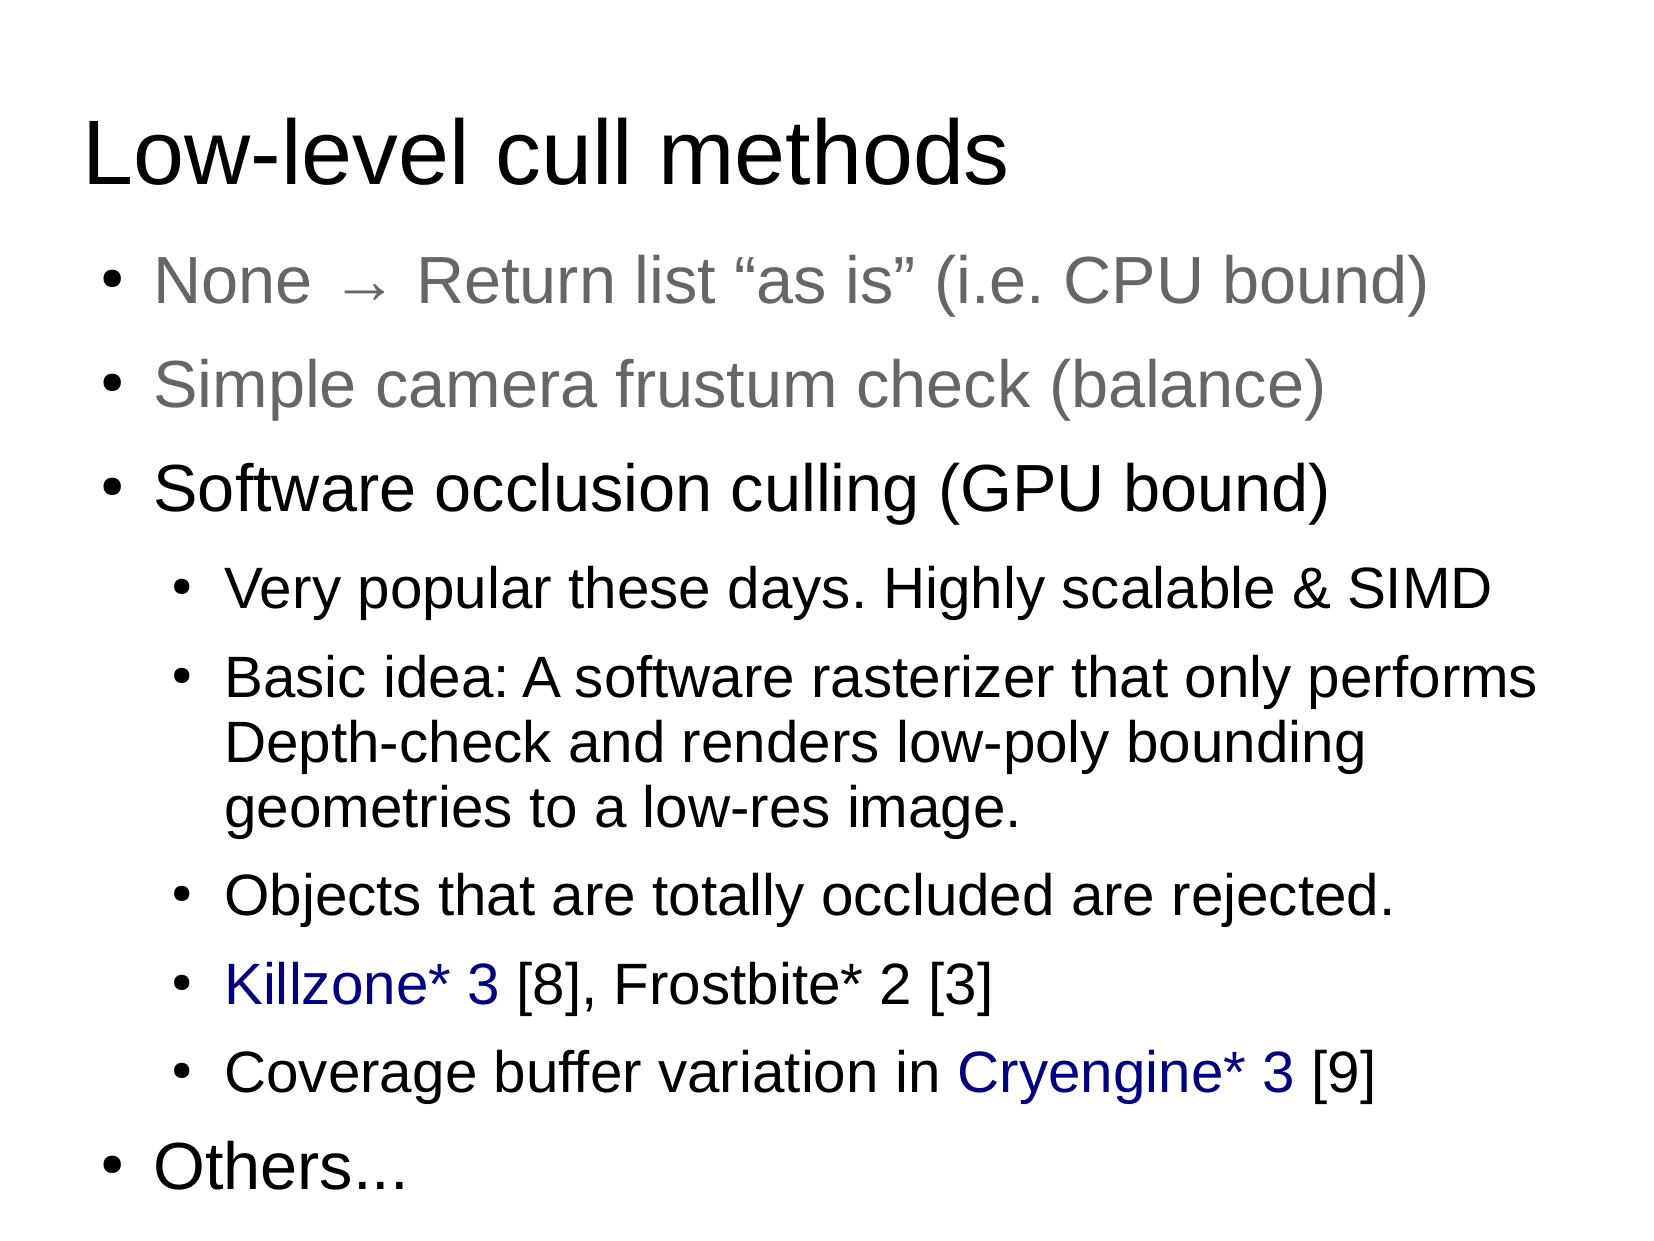

# Low-level cull methods
None → Return list “as is” (i.e. CPU bound)
Simple camera frustum check (balance)
Software occlusion culling (GPU bound)
Very popular these days. Highly scalable & SIMD
Basic idea: A software rasterizer that only performs Depth-check and renders low-poly bounding geometries to a low-res image.
Objects that are totally occluded are rejected.
Killzone* 3 [8], Frostbite* 2 [3]
Coverage buffer variation in Cryengine* 3 [9]
Others...